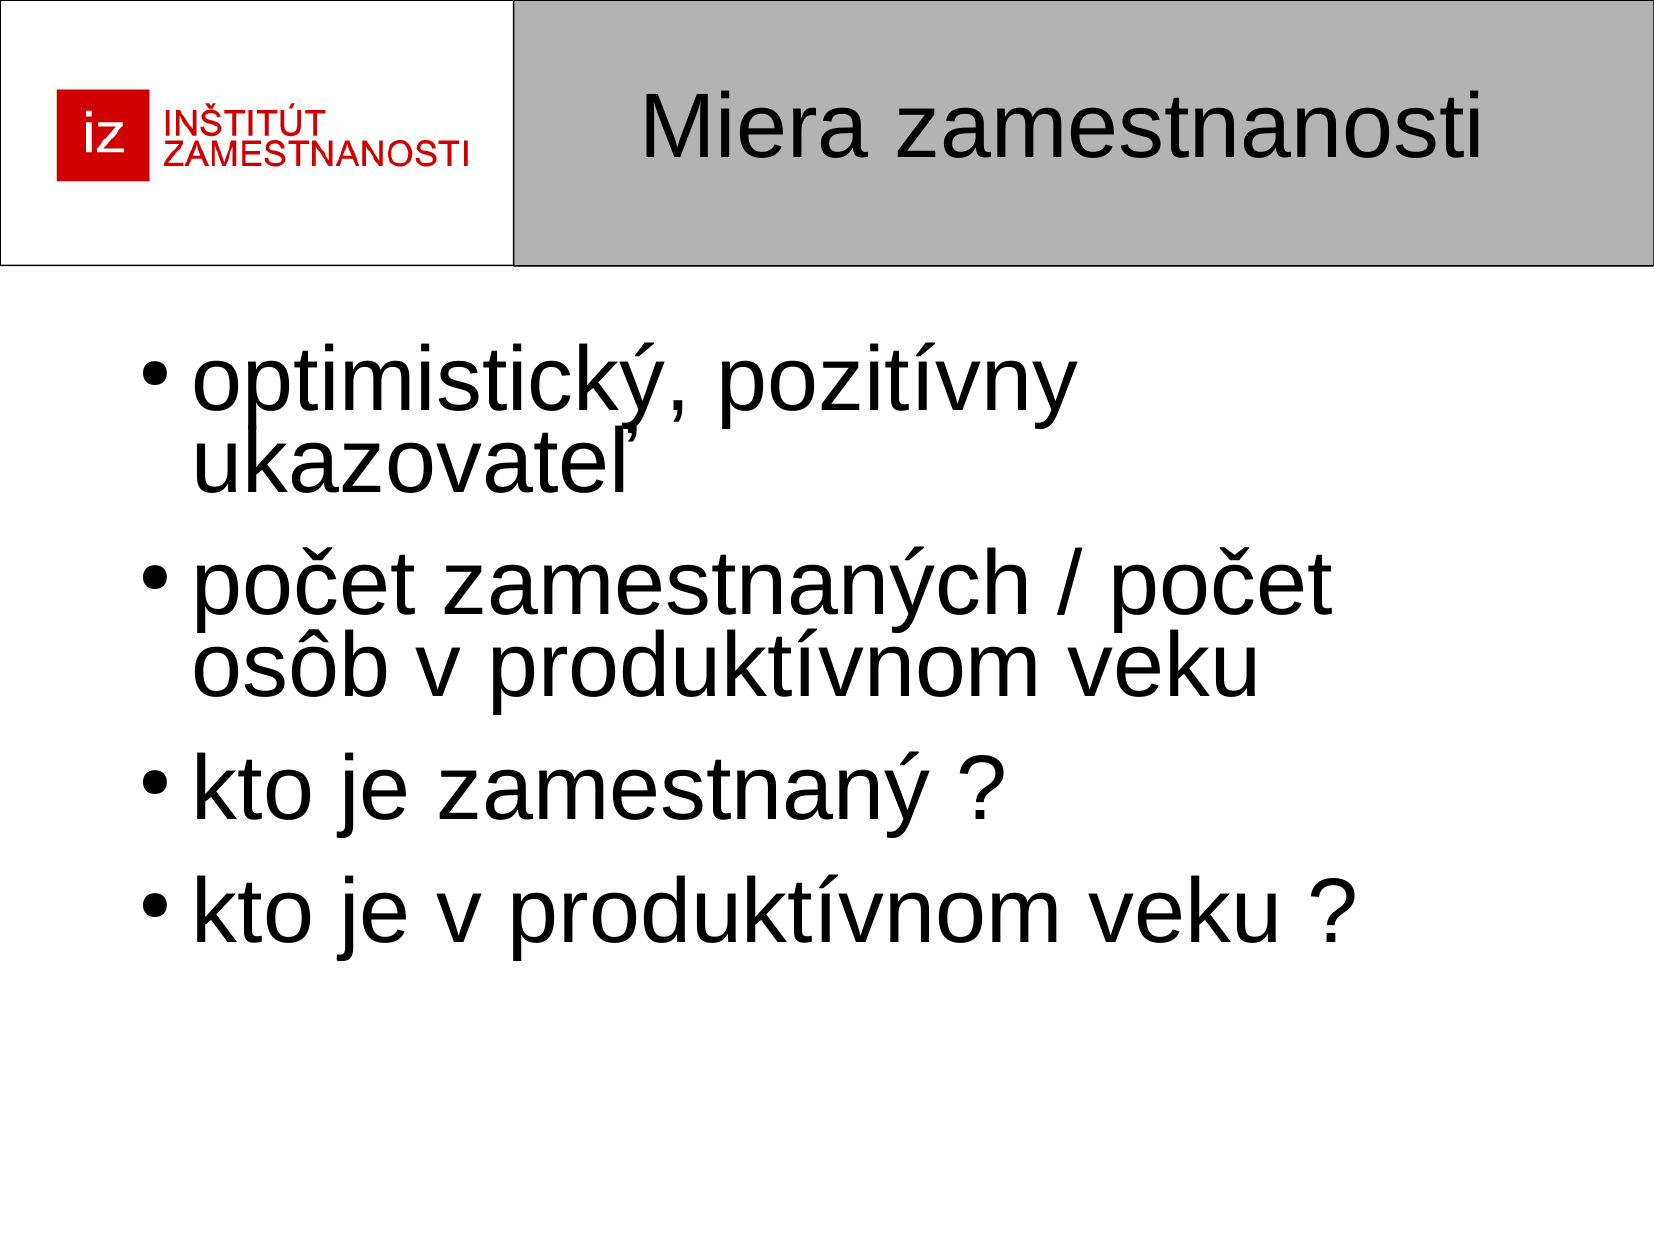

# Miera zamestnanosti
optimistický, pozitívny ukazovateľ
počet zamestnaných / počet osôb v produktívnom veku
kto je zamestnaný ?
kto je v produktívnom veku ?